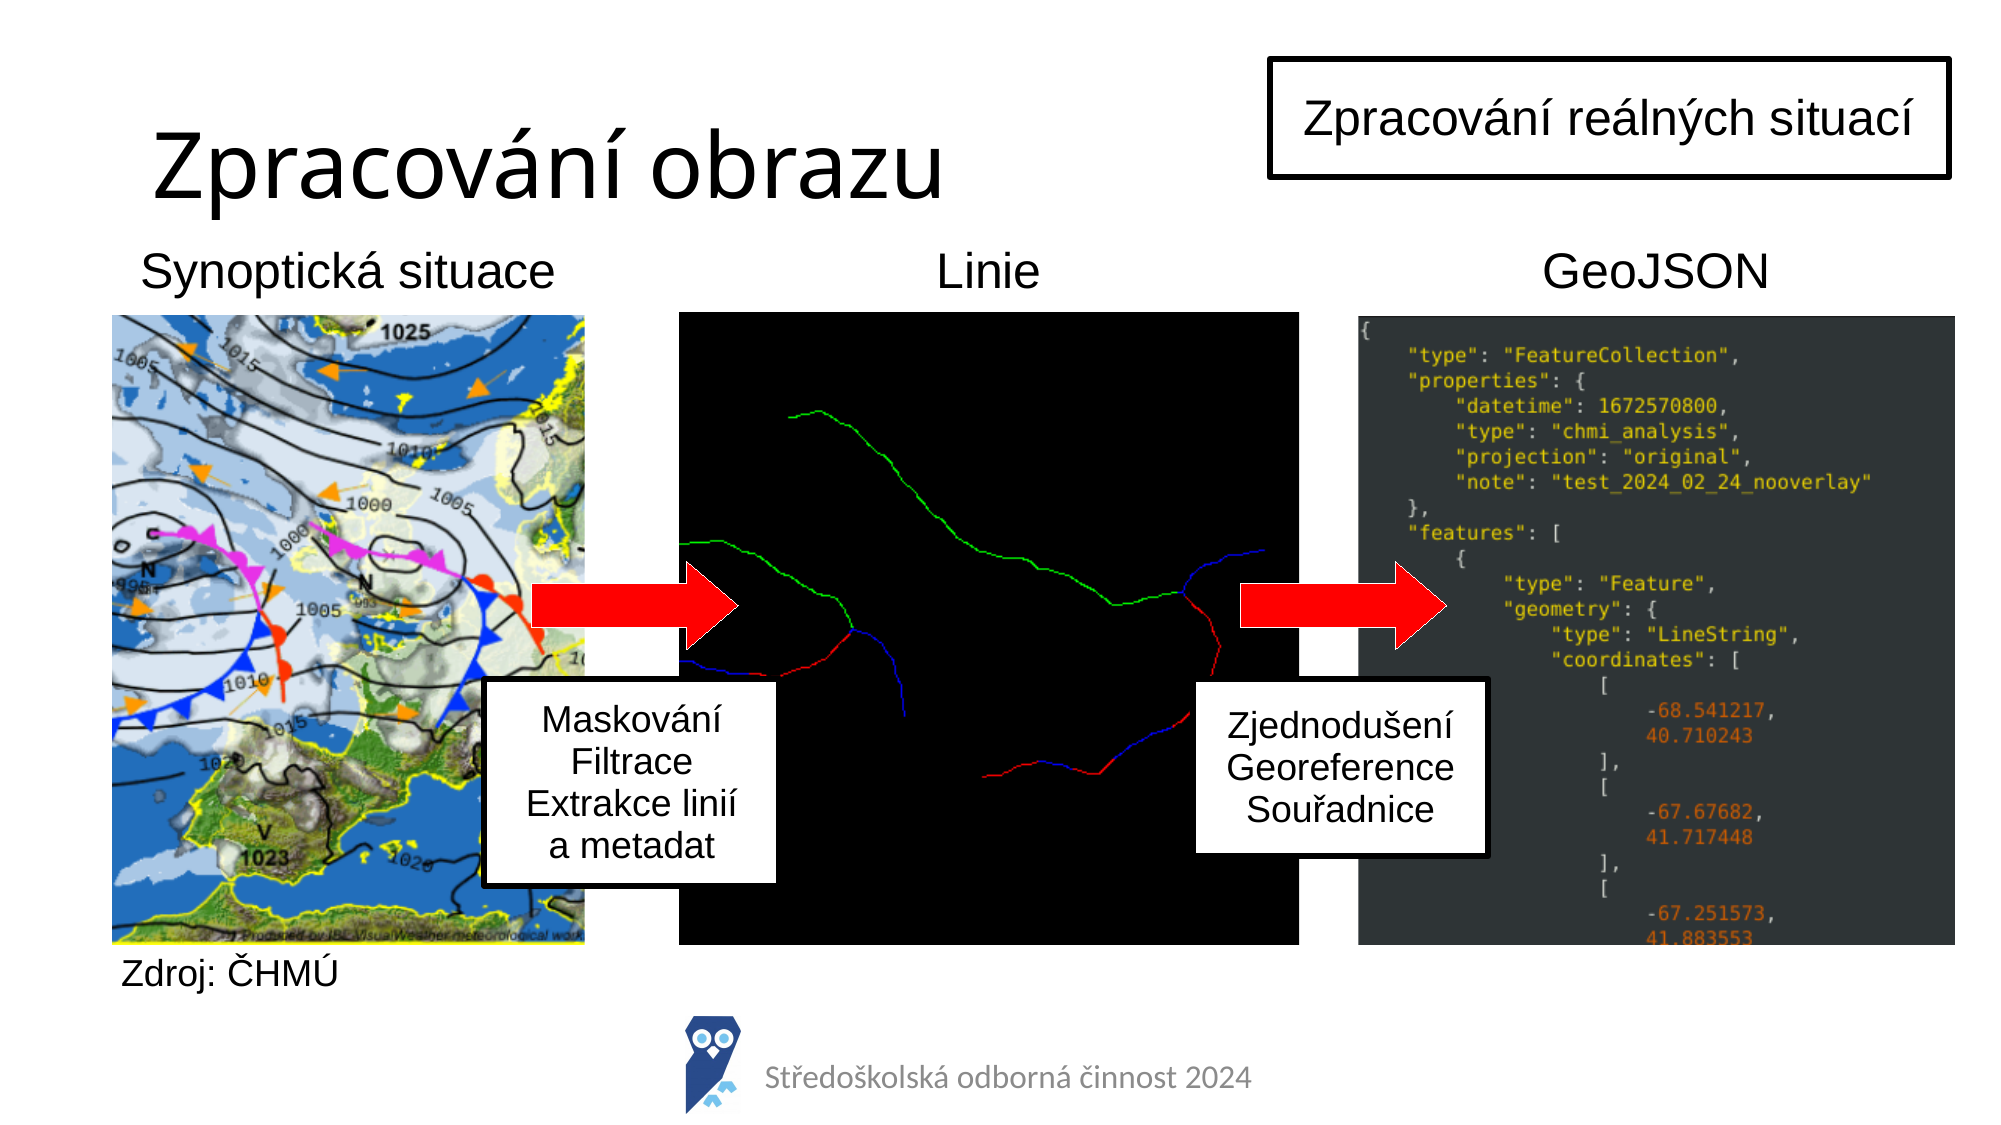

Zpracování reálných situací
# Zpracování obrazu
Synoptická situace
Linie
GeoJSON
Maskování
Filtrace
Extrakce linií
a metadat
Zjednodušení
Georeference
Souřadnice
Zdroj: ČHMÚ
Středoškolská odborná činnost 2024